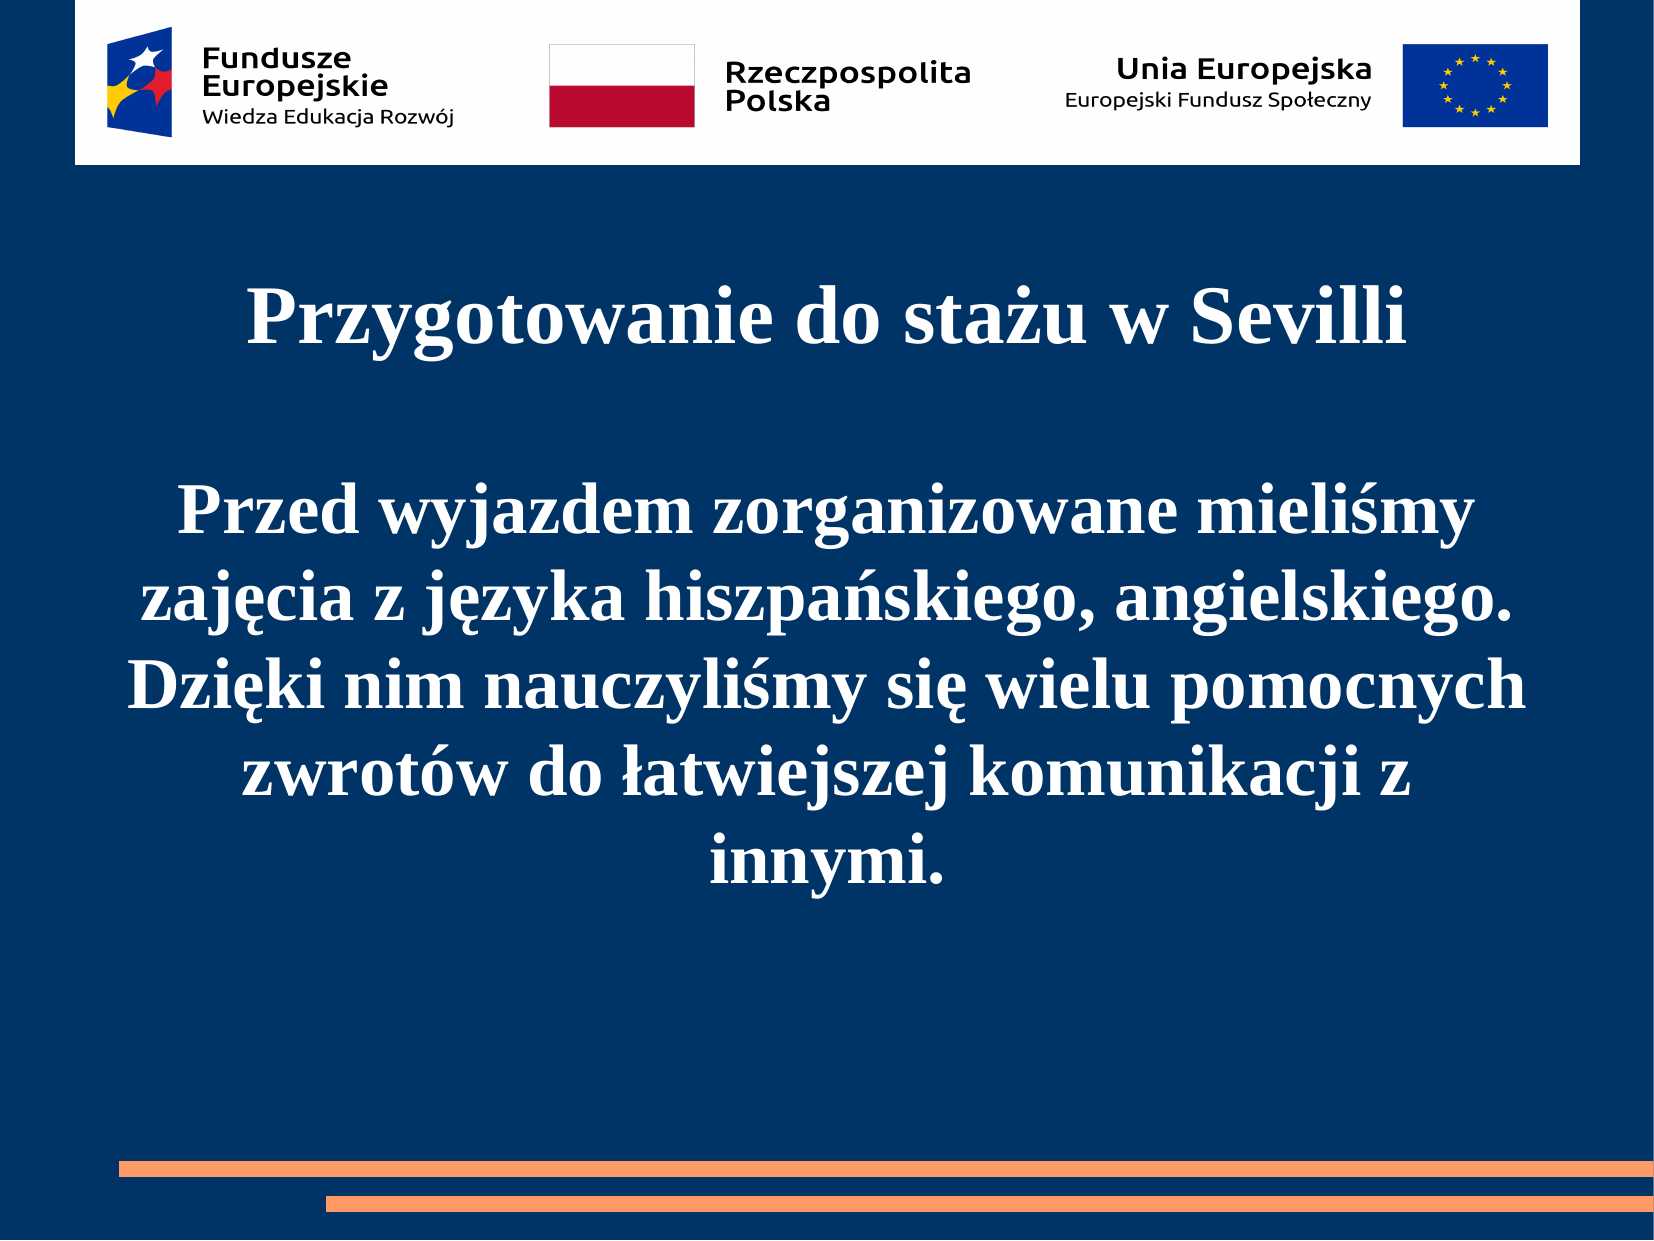

# Przygotowanie do stażu w Sevilli
Przed wyjazdem zorganizowane mieliśmy zajęcia z języka hiszpańskiego, angielskiego. Dzięki nim nauczyliśmy się wielu pomocnych zwrotów do łatwiejszej komunikacji z innymi.